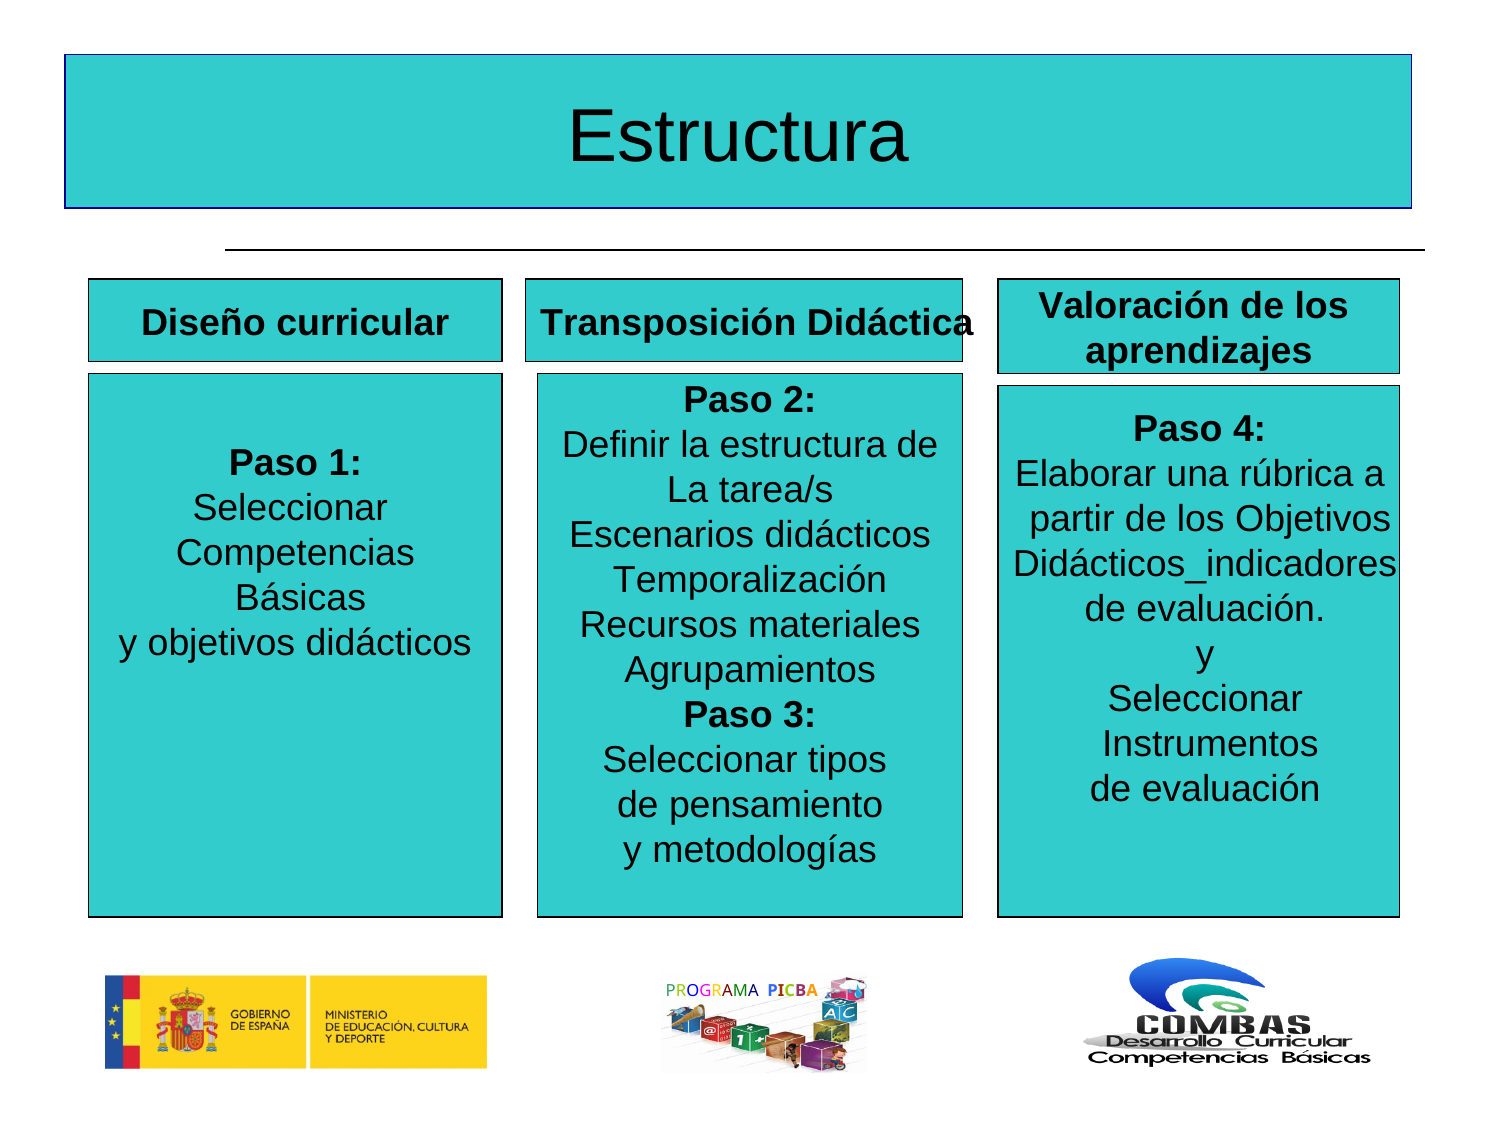

Estructura
| | | |
| --- | --- | --- |
Diseño curricular
Transposición Didáctica
Valoración de los
aprendizajes
Paso 1:
Seleccionar
Competencias
 Básicas
y objetivos didácticos
Paso 2:
Definir la estructura de
La tarea/s
Escenarios didácticos
Temporalización
Recursos materiales
Agrupamientos
Paso 3:
Seleccionar tipos
de pensamiento
y metodologías
Paso 4:
Elaborar una rúbrica a
 partir de los Objetivos
Didácticos_indicadores
de evaluación.
y
Seleccionar
 Instrumentos
de evaluación
PROGRAMA PICBA